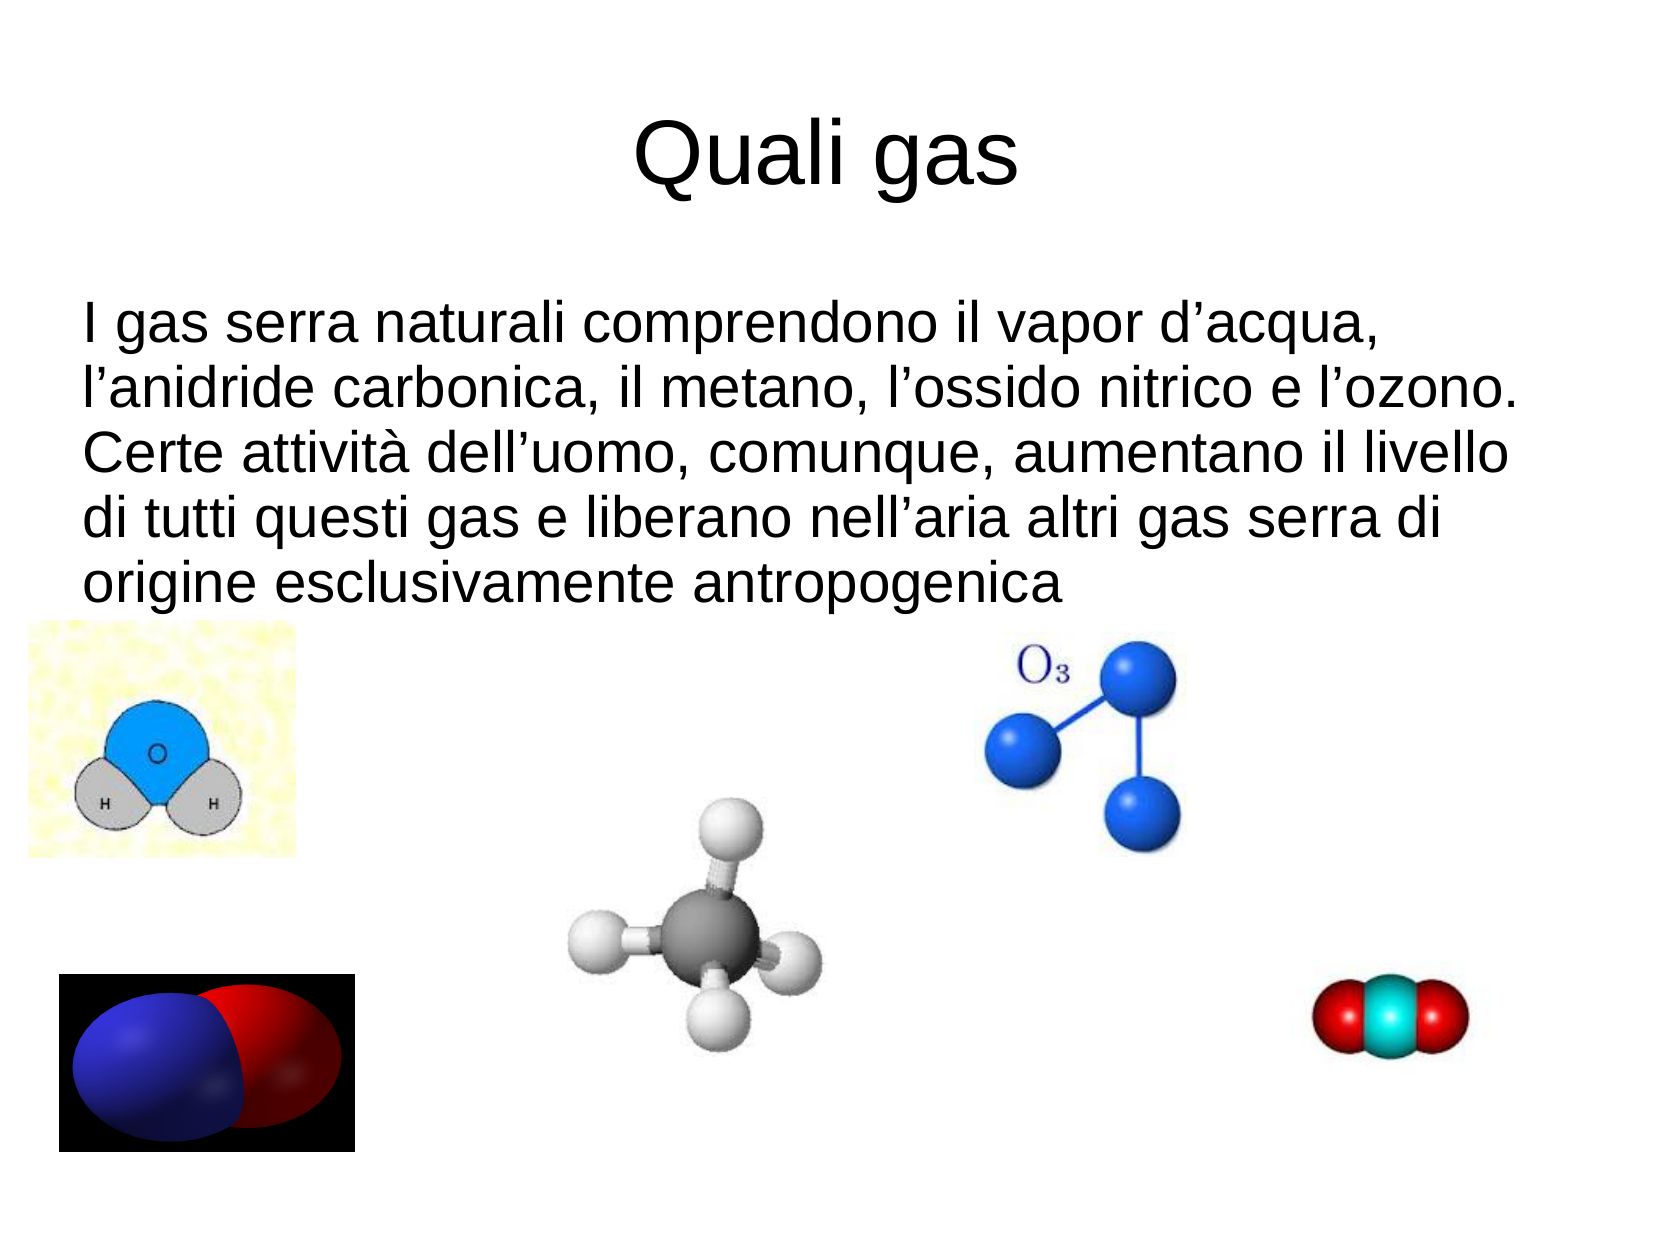

# Quali gas
I gas serra naturali comprendono il vapor d’acqua, l’anidride carbonica, il metano, l’ossido nitrico e l’ozono. Certe attività dell’uomo, comunque, aumentano il livello di tutti questi gas e liberano nell’aria altri gas serra di origine esclusivamente antropogenica